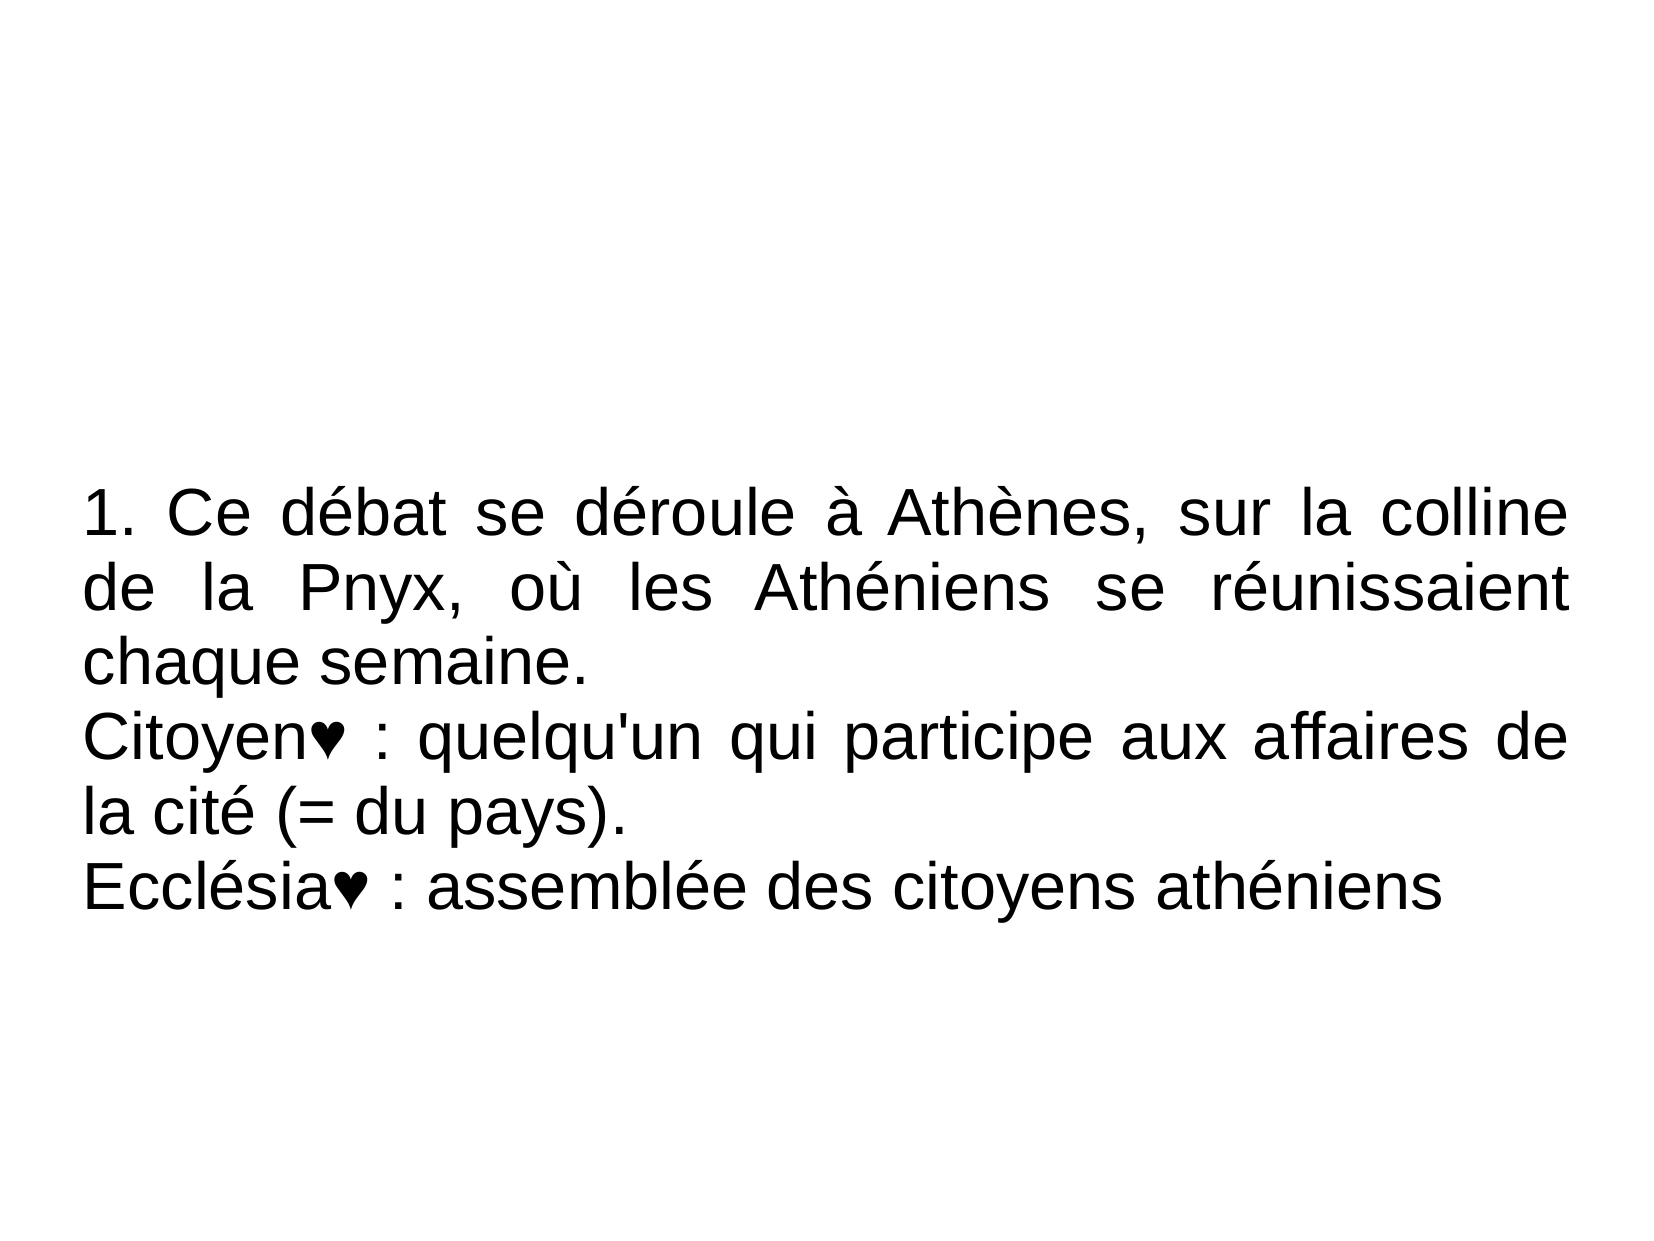

#
1. Ce débat se déroule à Athènes, sur la colline de la Pnyx, où les Athéniens se réunissaient chaque semaine.
Citoyen♥ : quelqu'un qui participe aux affaires de la cité (= du pays).
Ecclésia♥ : assemblée des citoyens athéniens